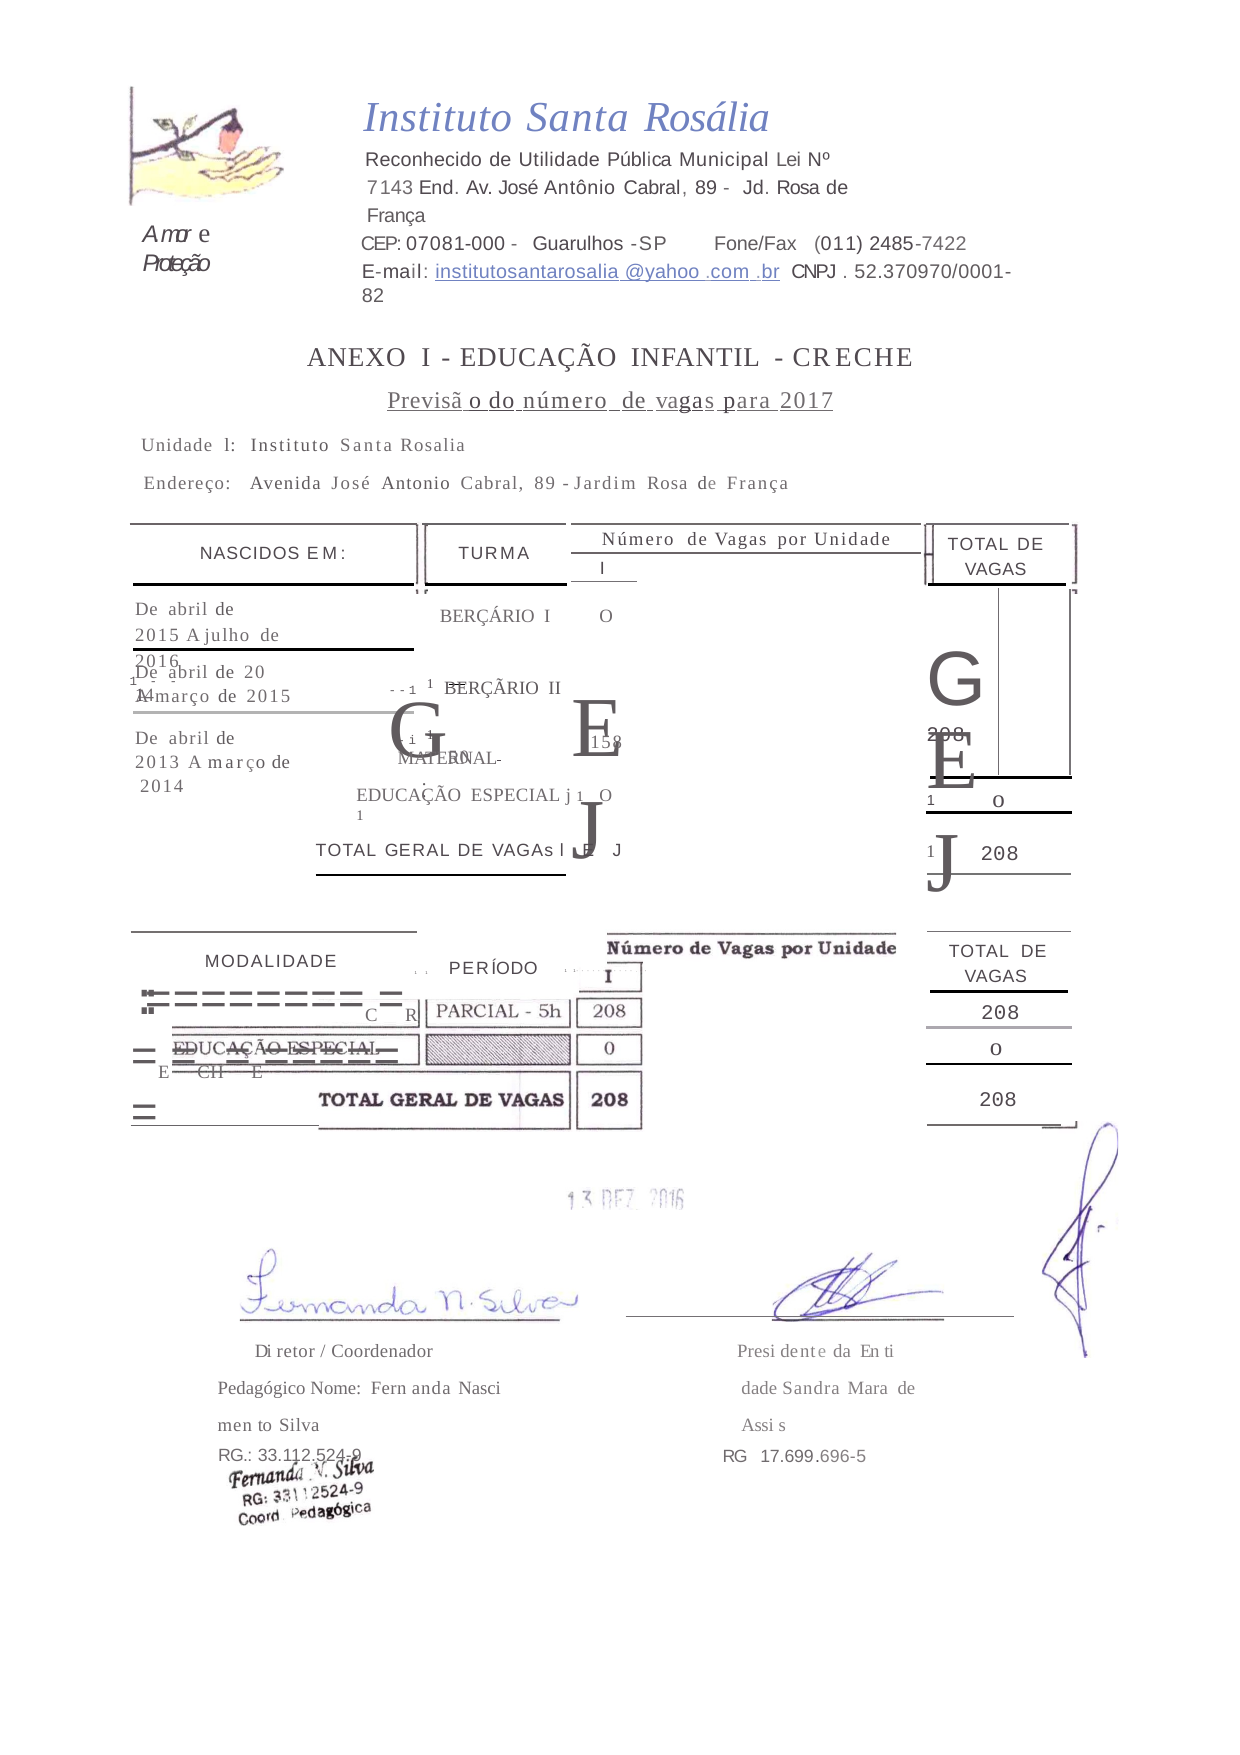

Instituto Santa Rosália
Reconhecido de Utilidade Pública Municipal Lei Nº 7143 End. Av. José Antônio Cabral, 89 - Jd. Rosa de França
CEP: 07081-000 - Guarulhos -SP	Fone/Fax (011) 2485-7422
E-mail: institutosantarosalia @yahoo .com .br CNPJ . 52.370970/0001-82
A.mor e Proteção
ANEXO I - EDUCAÇÃO INFANTIL - CRECHE
Previsã o do número de vagas para 2017
Unidade l: Instituto Santa Rosalia
Endereço: Avenida José Antonio Cabral, 89 - Jardim Rosa de França
Número de Vagas por Unidade
TOTAL DE VAGAS
NASCIDOS EM:
TURMA
I
De abril de 2015 A julho de 2016
BERÇÁRIO I
O
--1 1 BERÇÃRIO II G50
.
G 208
De abril de 20 14
EJ
1--
A março de 2015
EJ
De abril de 2013 A março de 2014
-i 1 MATERNAL
.
158
o
EDUCAÇÃO ESPECIAL j 1	O	1
1
TOTAL GERAL DE VAGAs lEJ
208
1
TOTAL DE VAGAS
MODALIDADE
1 1	PERÍODO
1 1-----------.--
::========C=R=E=CH=E======
208
o
208
Presi dente da En ti dade Sandra Mara de Assi s
RG 17.699.696-5
Di retor / Coordenador Pedagógico Nome: Fern anda Nasci men to Silva
RG.: 33.112.524-9